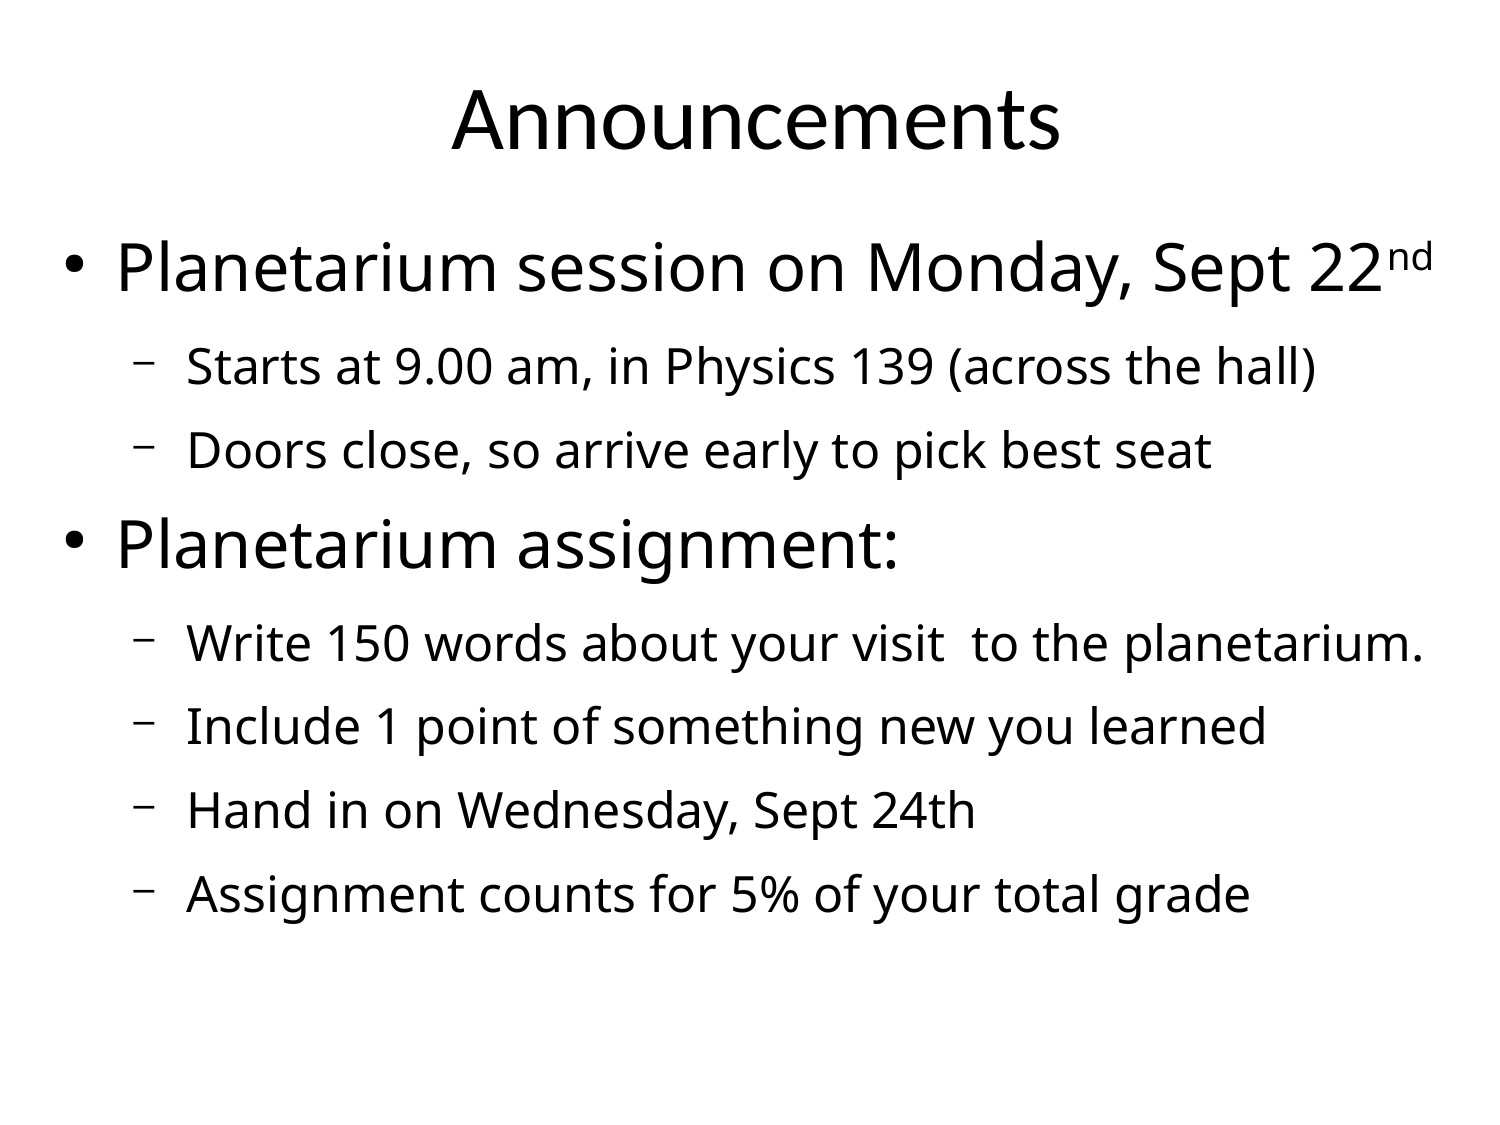

# Announcements
Planetarium session on Monday, Sept 22nd
Starts at 9.00 am, in Physics 139 (across the hall)
Doors close, so arrive early to pick best seat
Planetarium assignment:
Write 150 words about your visit to the planetarium.
Include 1 point of something new you learned
Hand in on Wednesday, Sept 24th
Assignment counts for 5% of your total grade